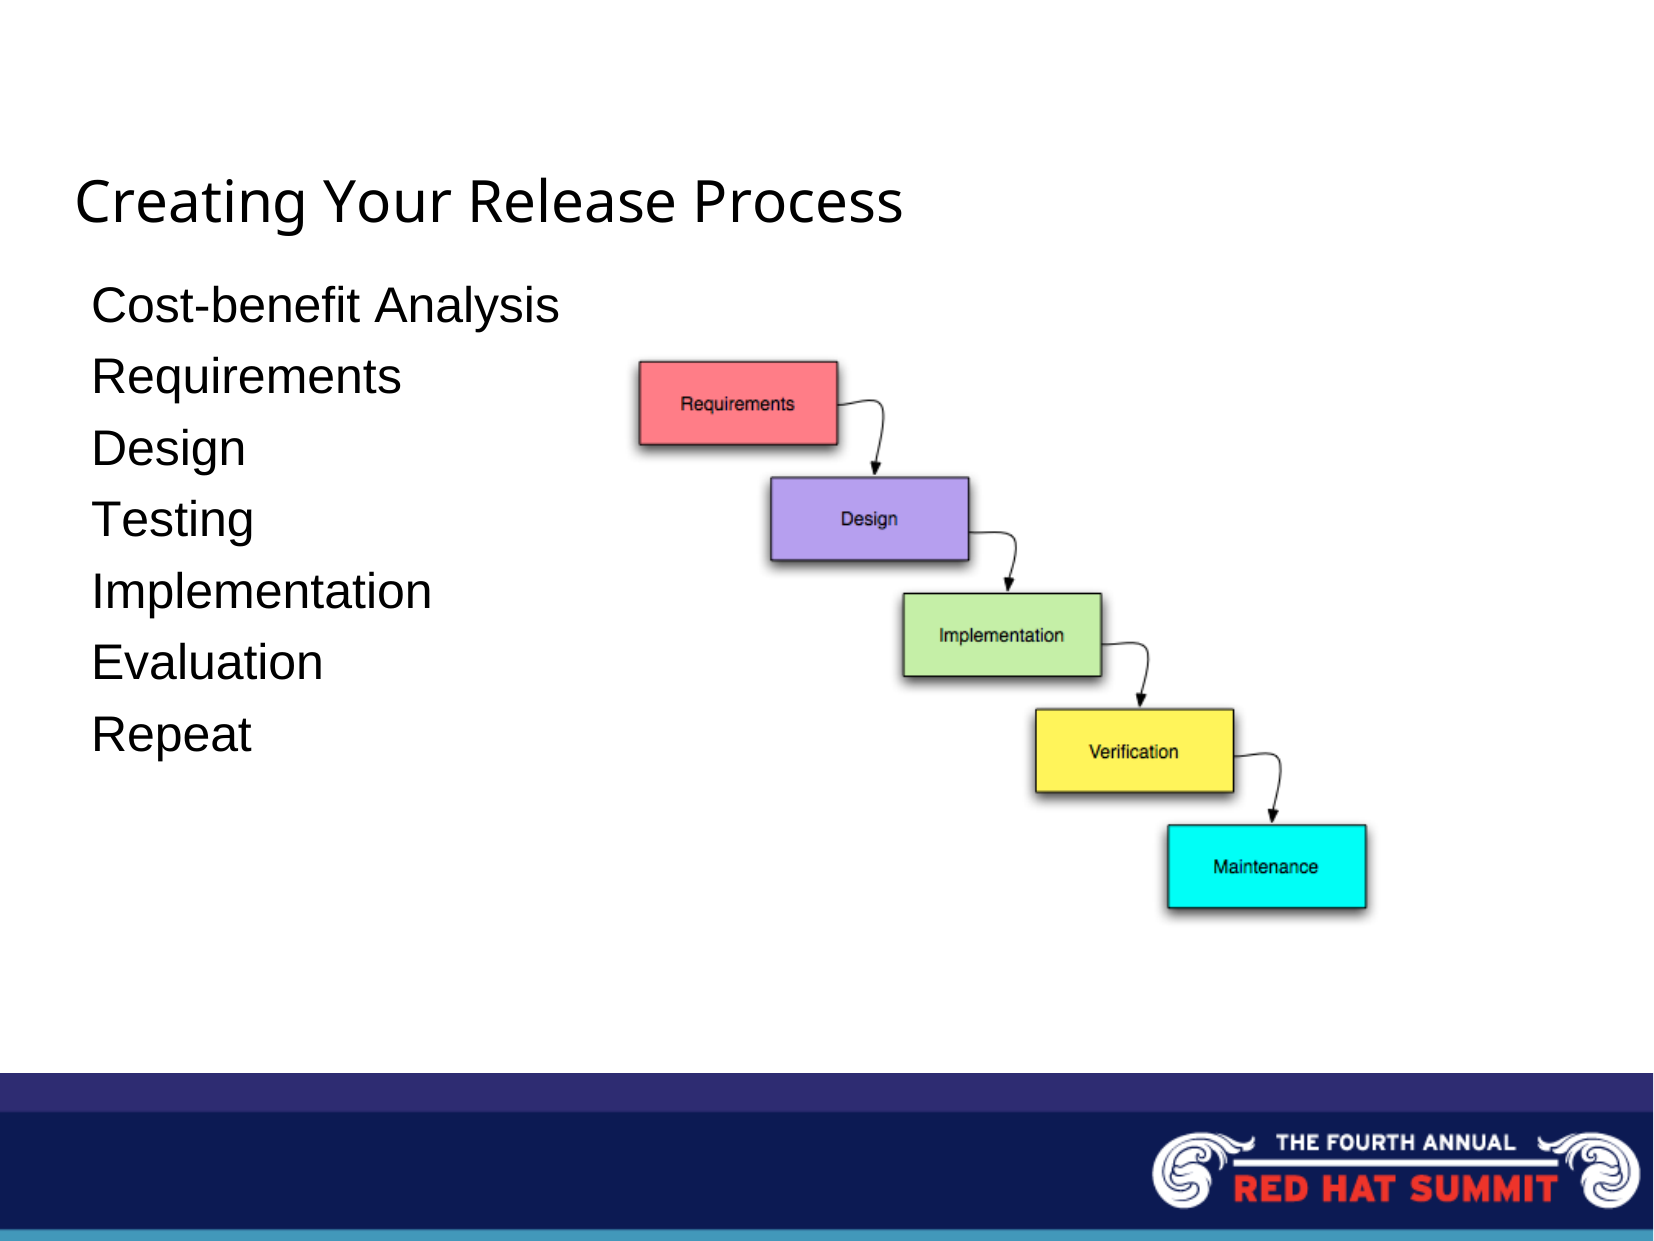

# Creating Your Release Process
 Cost-benefit Analysis
 Requirements
 Design
 Testing
 Implementation
 Evaluation
 Repeat